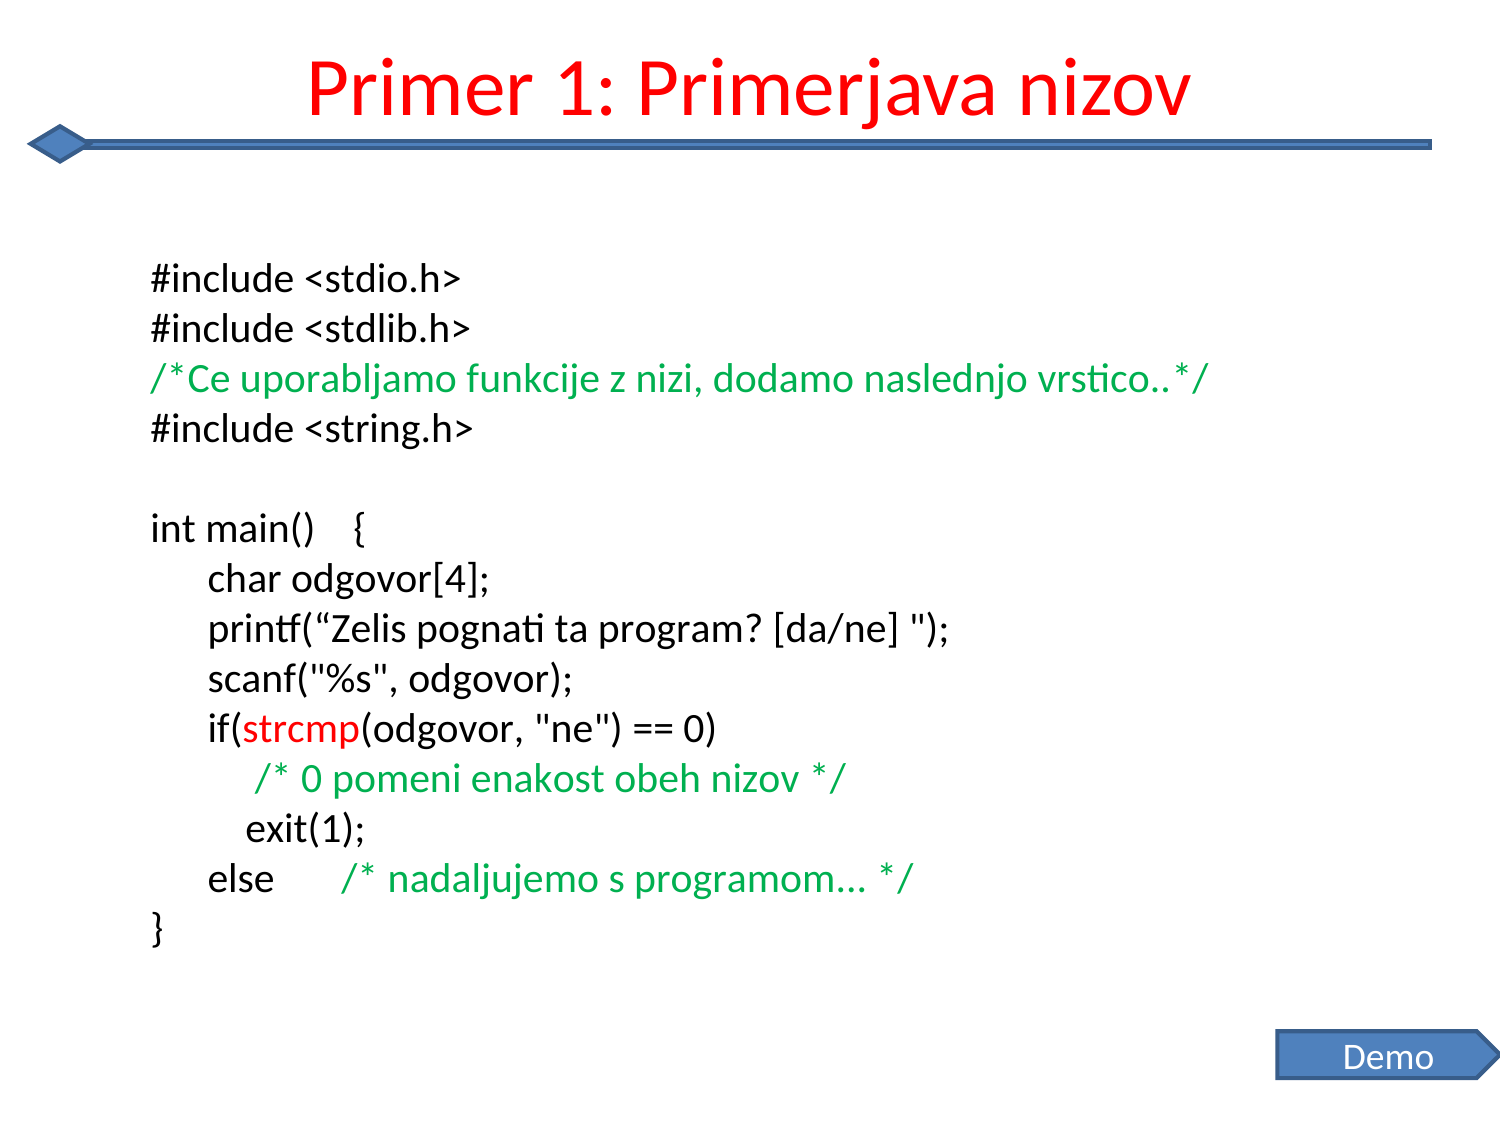

# Primer 1: Primerjava nizov
#include <stdio.h>
#include <stdlib.h>
/*Ce uporabljamo funkcije z nizi, dodamo naslednjo vrstico..*/
#include <string.h>
int main() {
 char odgovor[4];
 printf(“Zelis pognati ta program? [da/ne] ");
 scanf("%s", odgovor);
 if(strcmp(odgovor, "ne") == 0)
 /* 0 pomeni enakost obeh nizov */
 exit(1);
 else /* nadaljujemo s programom... */
}
Demo